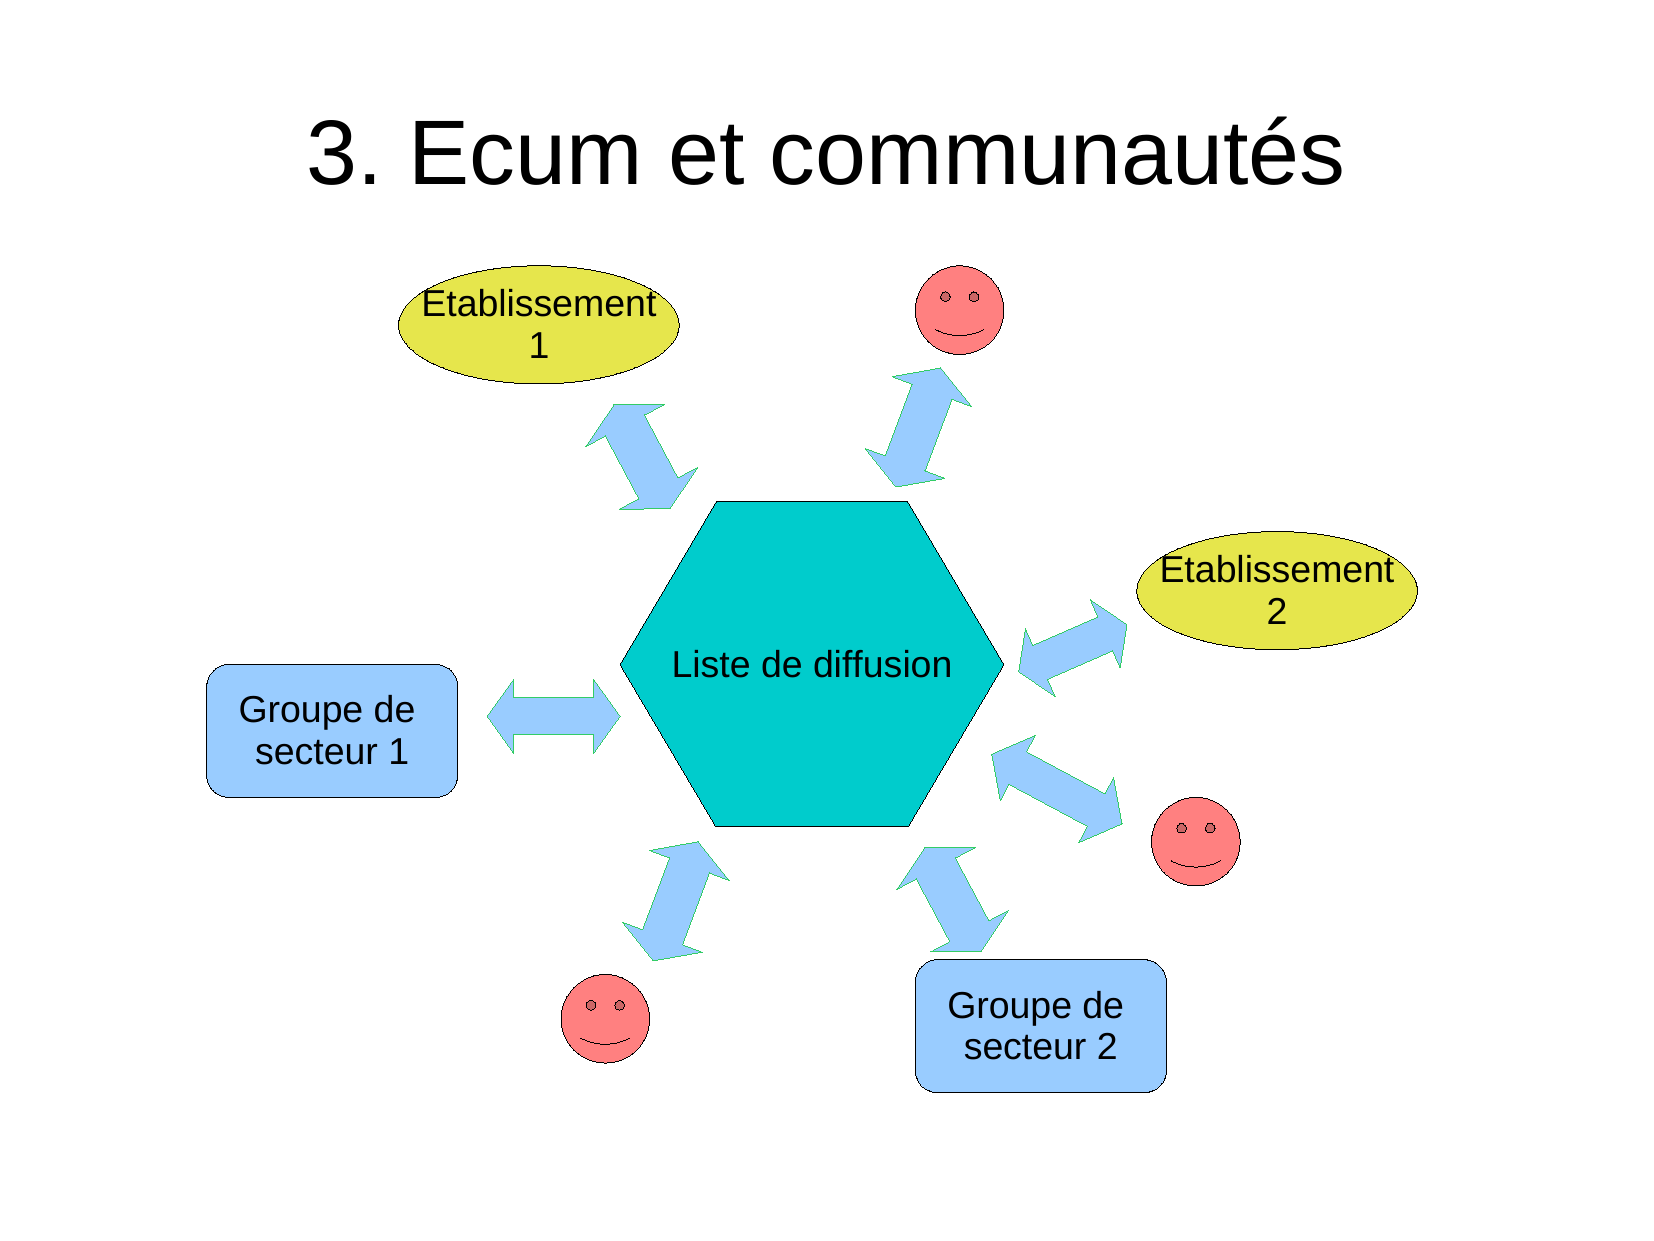

# 3. Ecum et communautés
Etablissement
1
Liste de diffusion
Etablissement
2
Groupe de
secteur 1
Groupe de
secteur 2